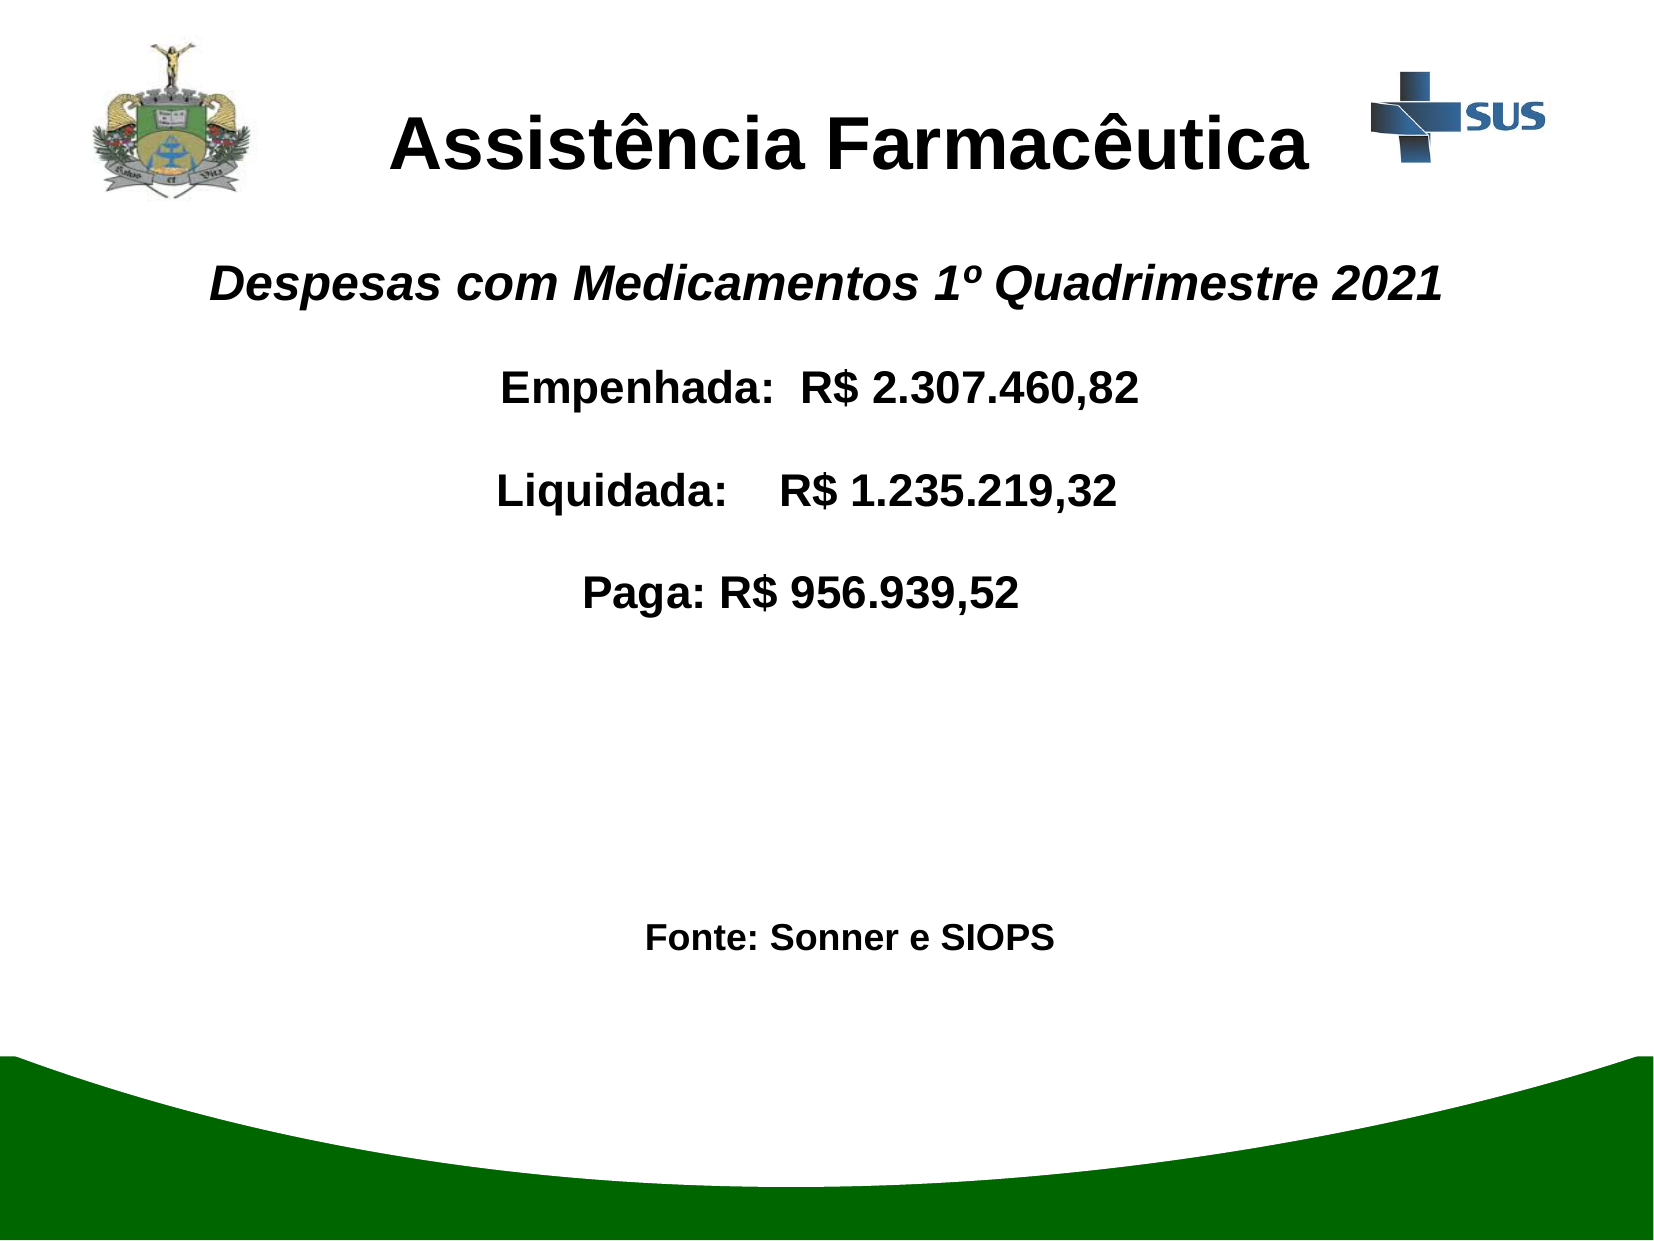

Assistência Farmacêutica
Despesas com Medicamentos 1º Quadrimestre 2021
Empenhada: R$ 2.307.460,82
Liquidada: R$ 1.235.219,32
Paga: R$ 956.939,52
Fonte: Sonner e SIOPS